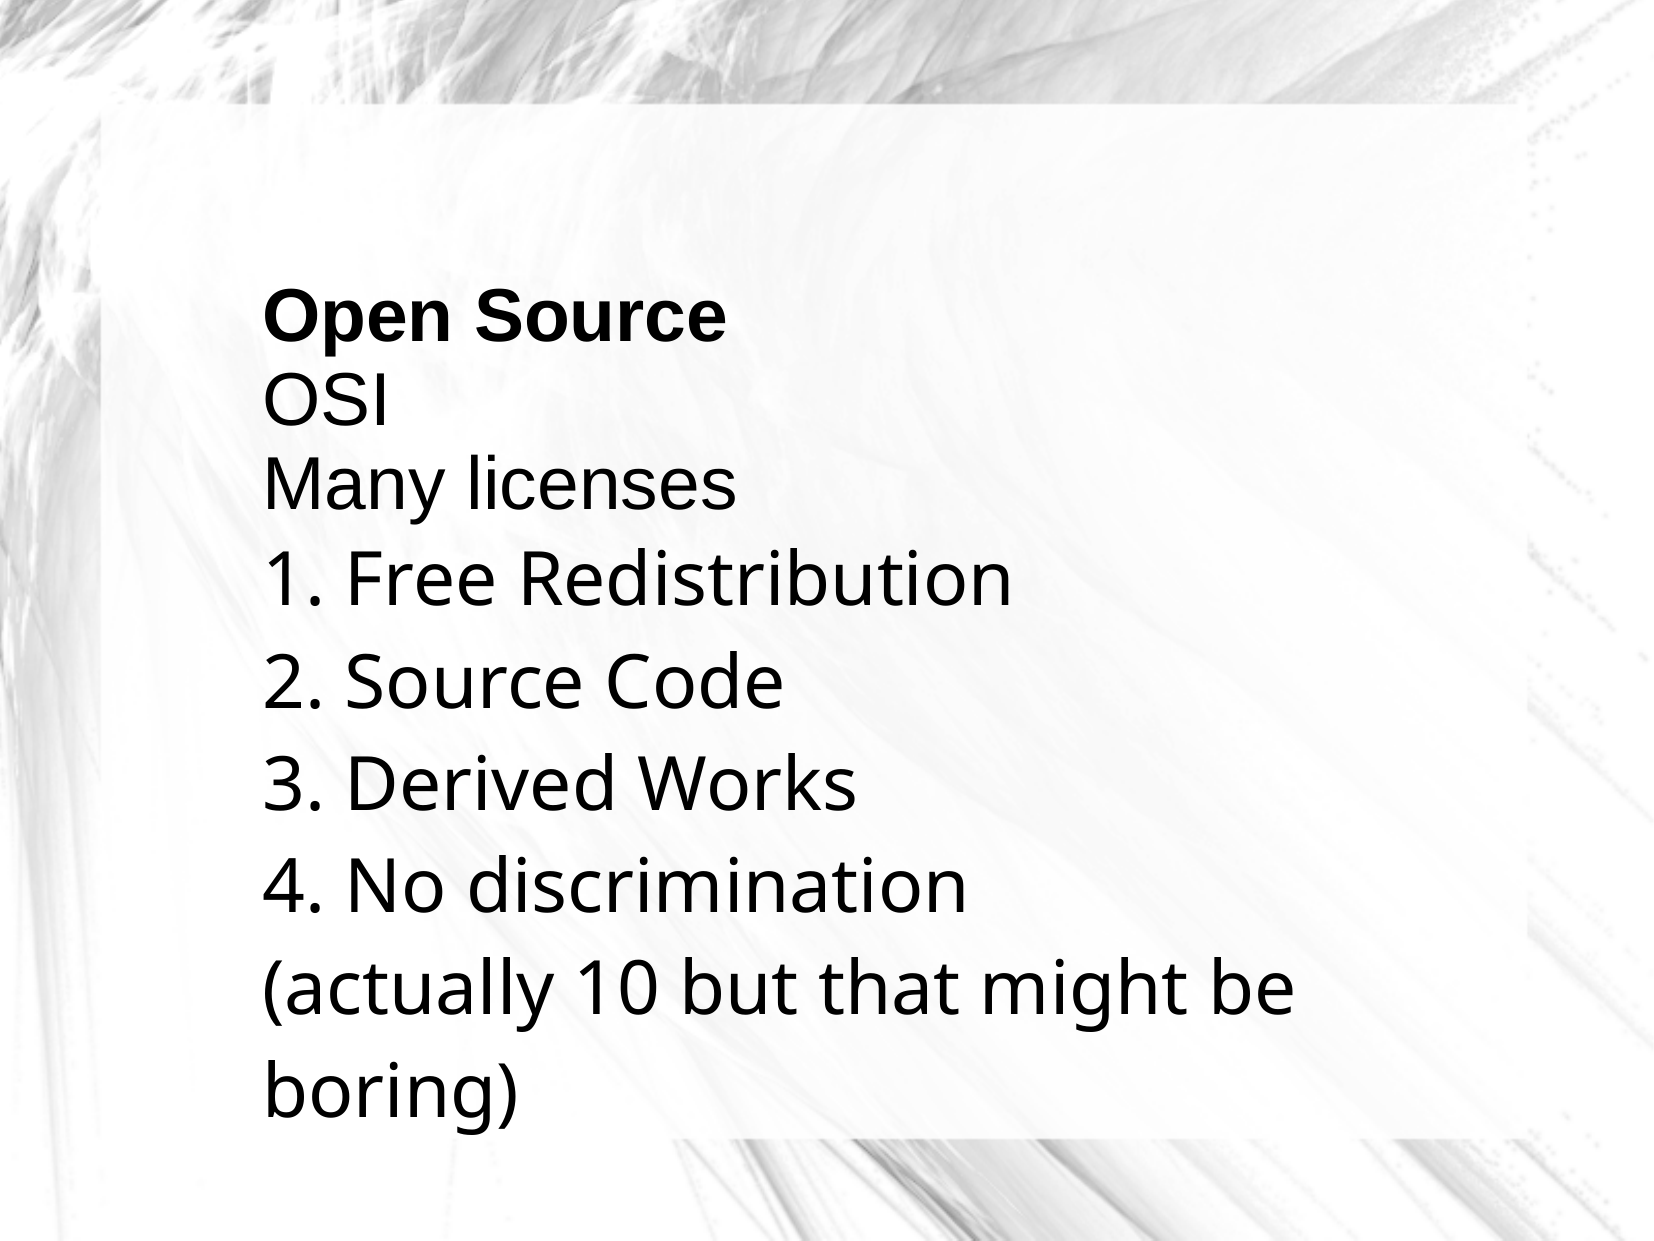

Open Source
OSI
Many licenses
1. Free Redistribution
2. Source Code
3. Derived Works
4. No discrimination
(actually 10 but that might be boring)